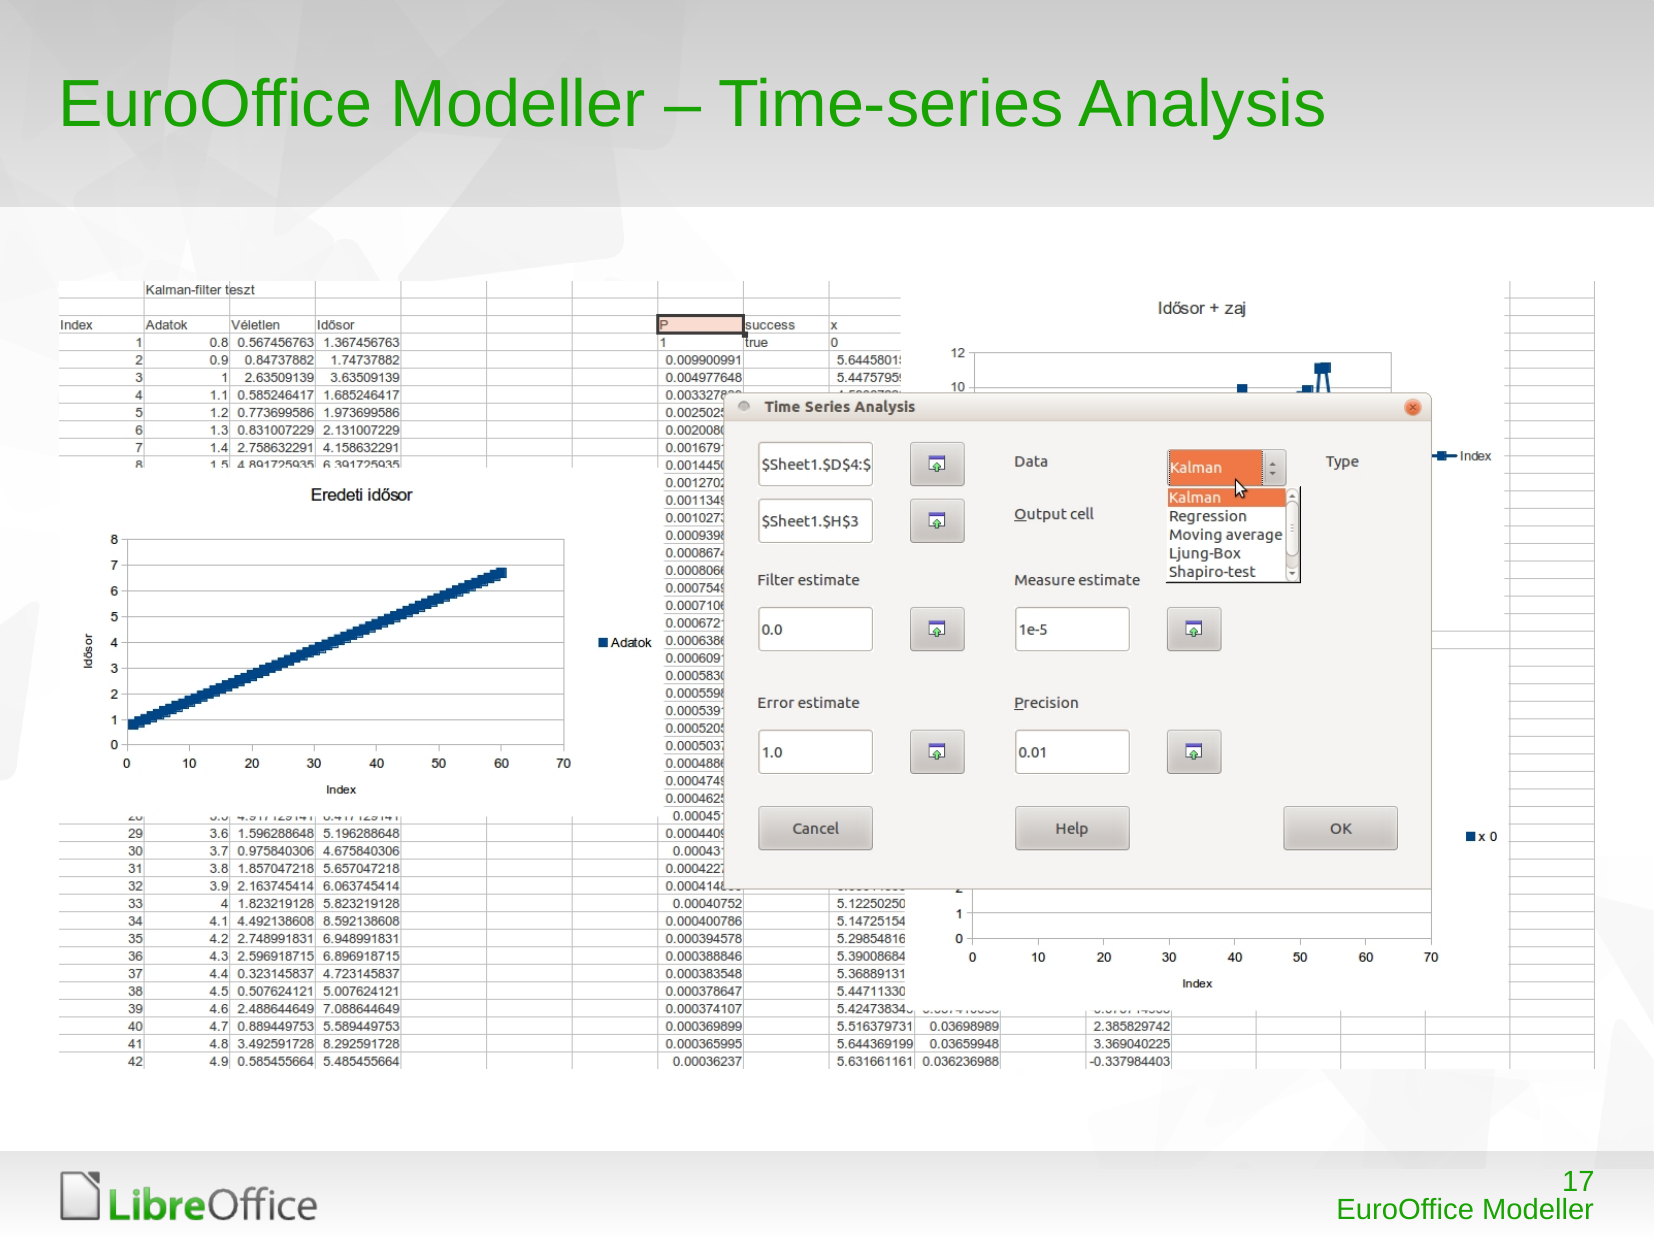

# EuroOffice Modeller – Time-series Analysis
17
EuroOffice Modeller